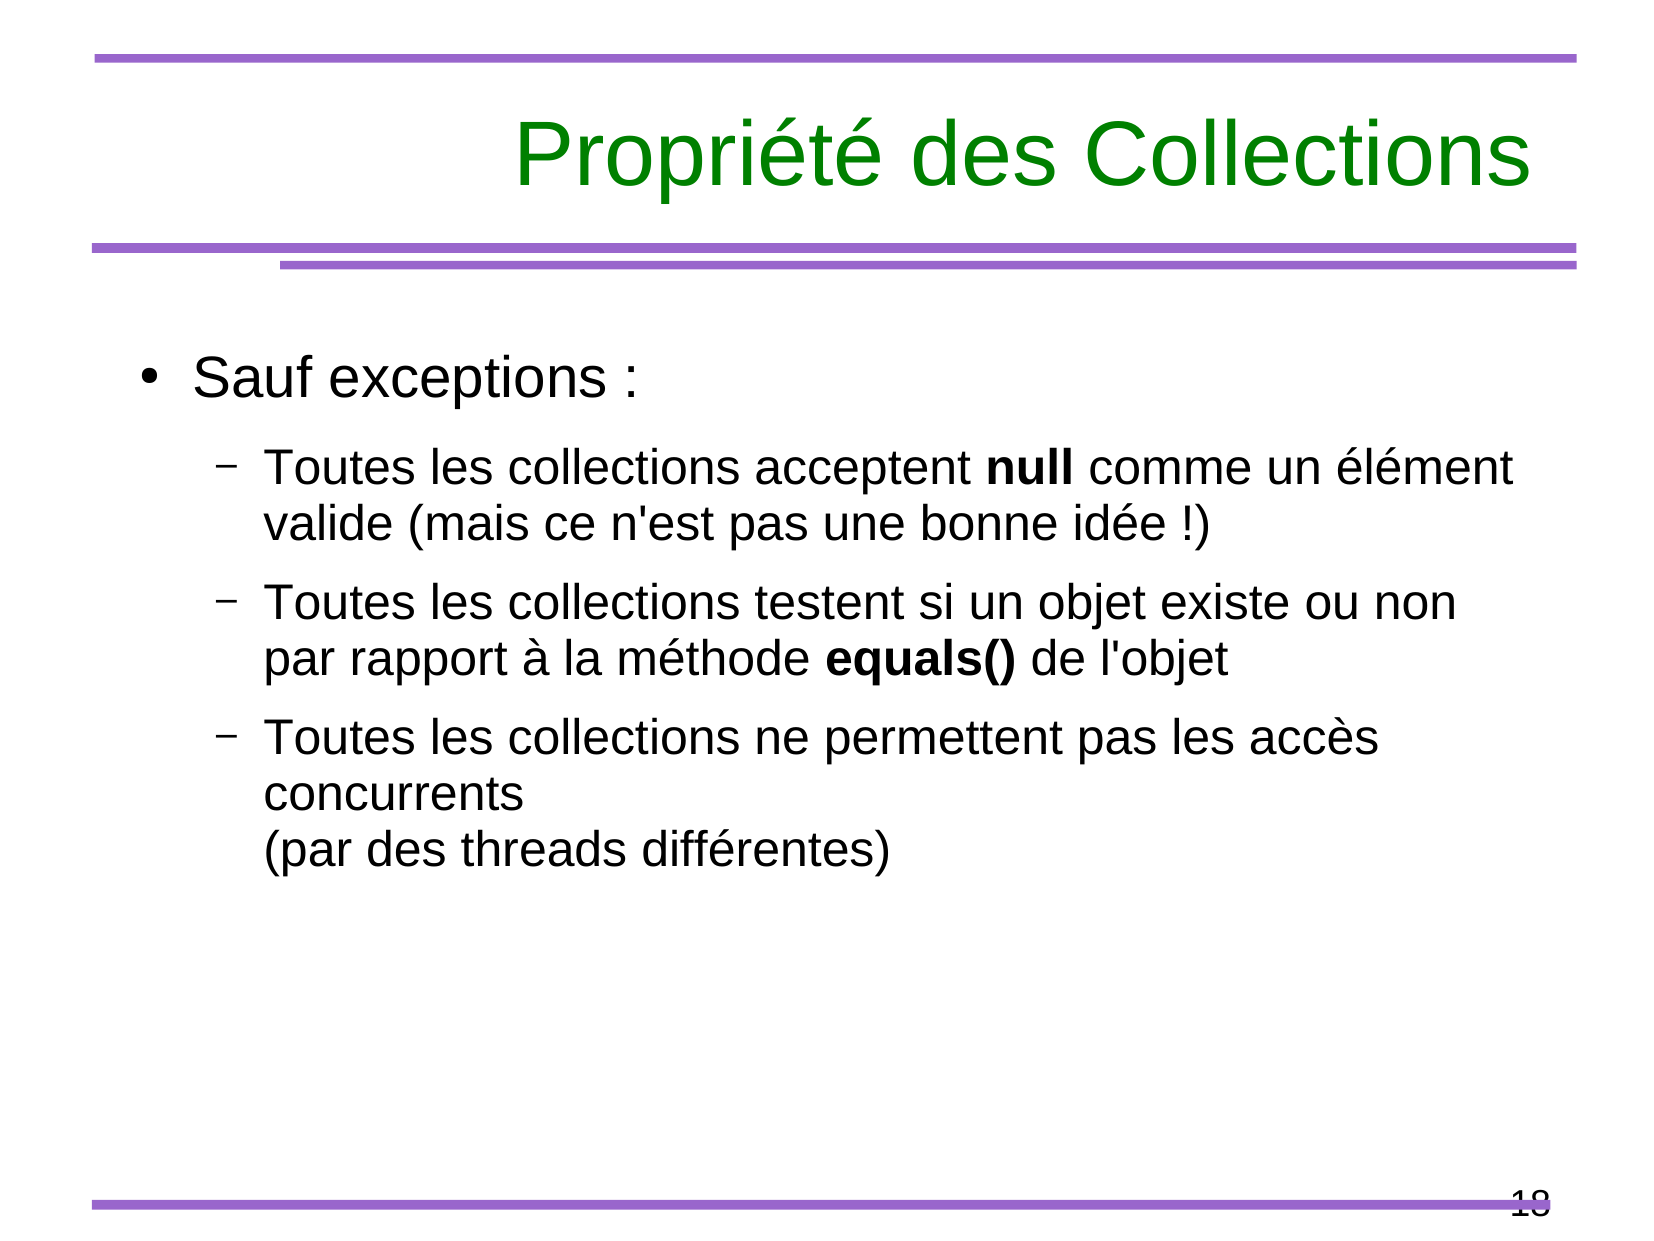

# Propriété des Collections
Sauf exceptions :
Toutes les collections acceptent null comme un élément valide (mais ce n'est pas une bonne idée !)
Toutes les collections testent si un objet existe ou non par rapport à la méthode equals() de l'objet
Toutes les collections ne permettent pas les accès concurrents
(par des threads différentes)